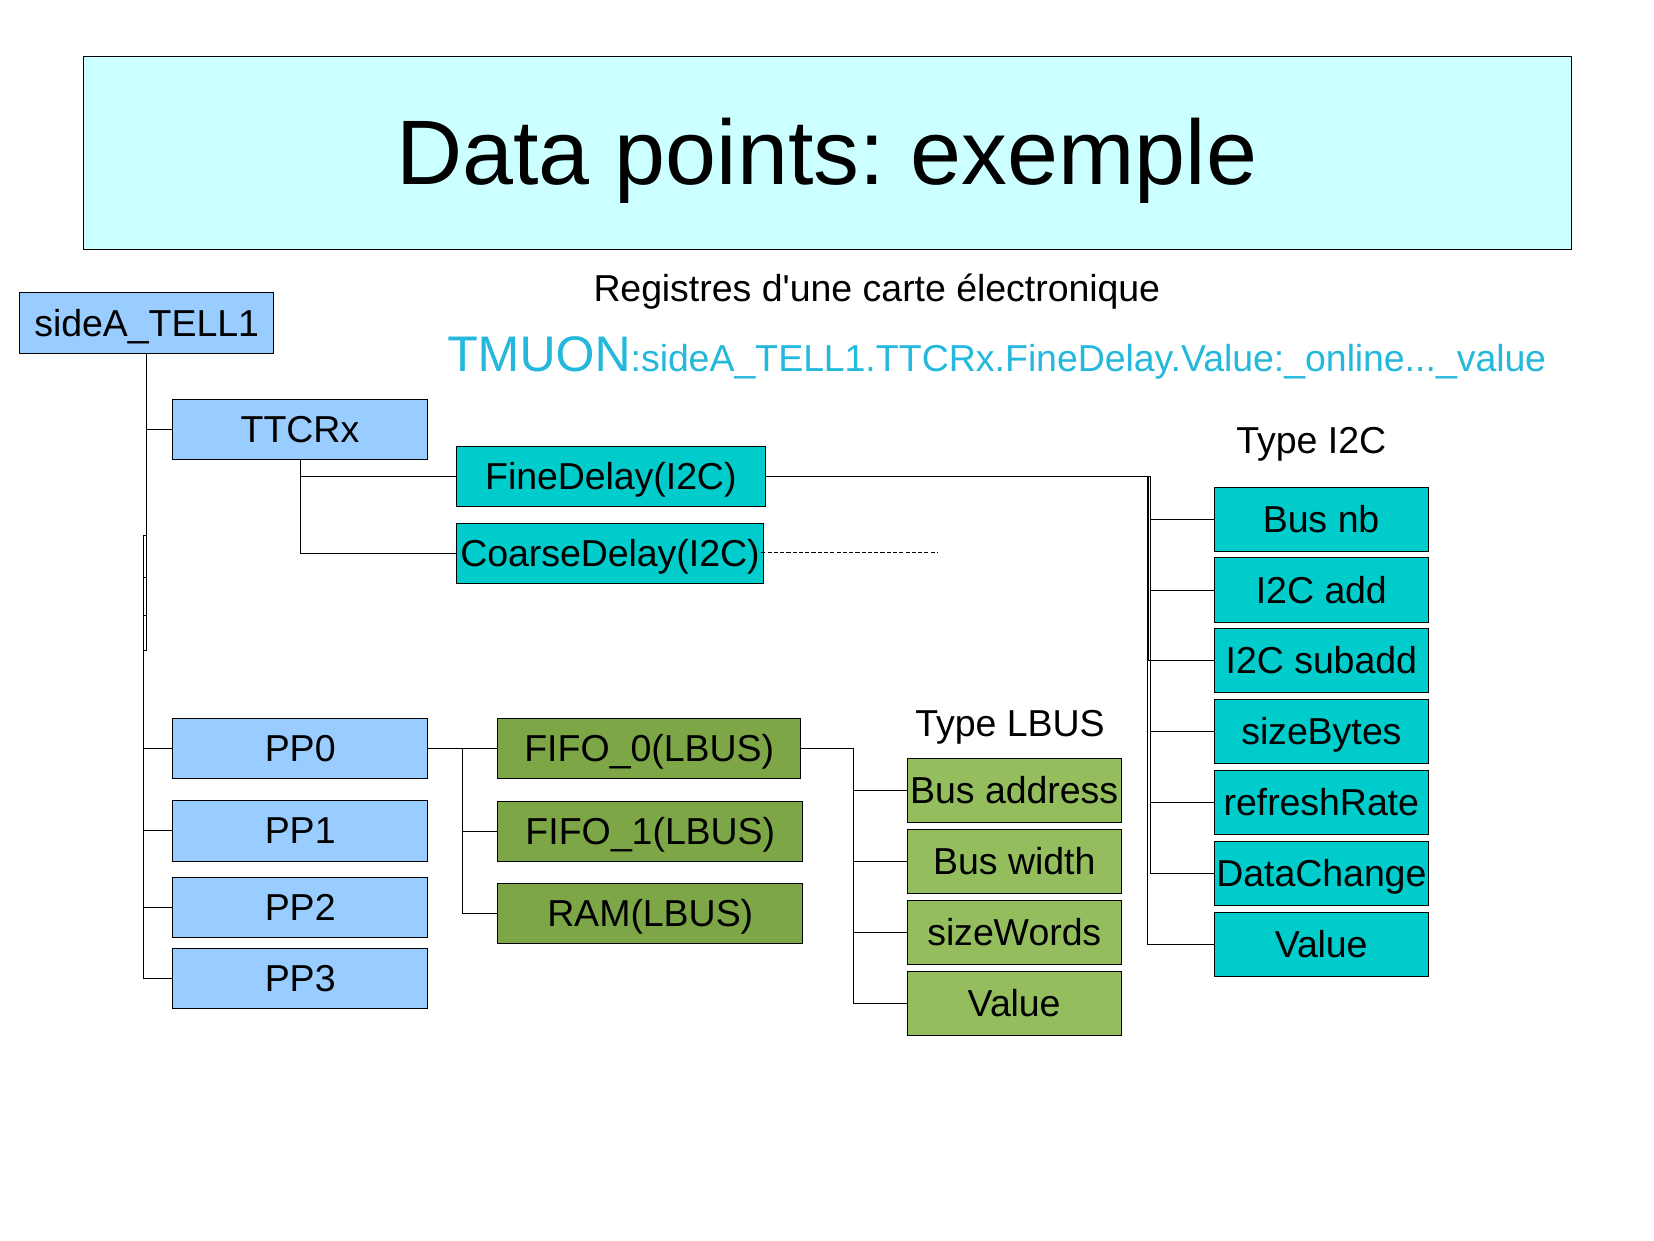

# Data points: exemple
Registres d'une carte électronique
sideA_TELL1
TMUON:sideA_TELL1.TTCRx.FineDelay.Value:_online..._value
TTCRx
Type I2C
FineDelay(I2C)
Bus nb
CoarseDelay(I2C)
I2C add
I2C subadd
Type LBUS
sizeBytes
PP0
FIFO_0(LBUS)
Bus address
refreshRate
PP1
FIFO_1(LBUS)
Bus width
DataChange
PP2
RAM(LBUS)
sizeWords
Value
PP3
Value